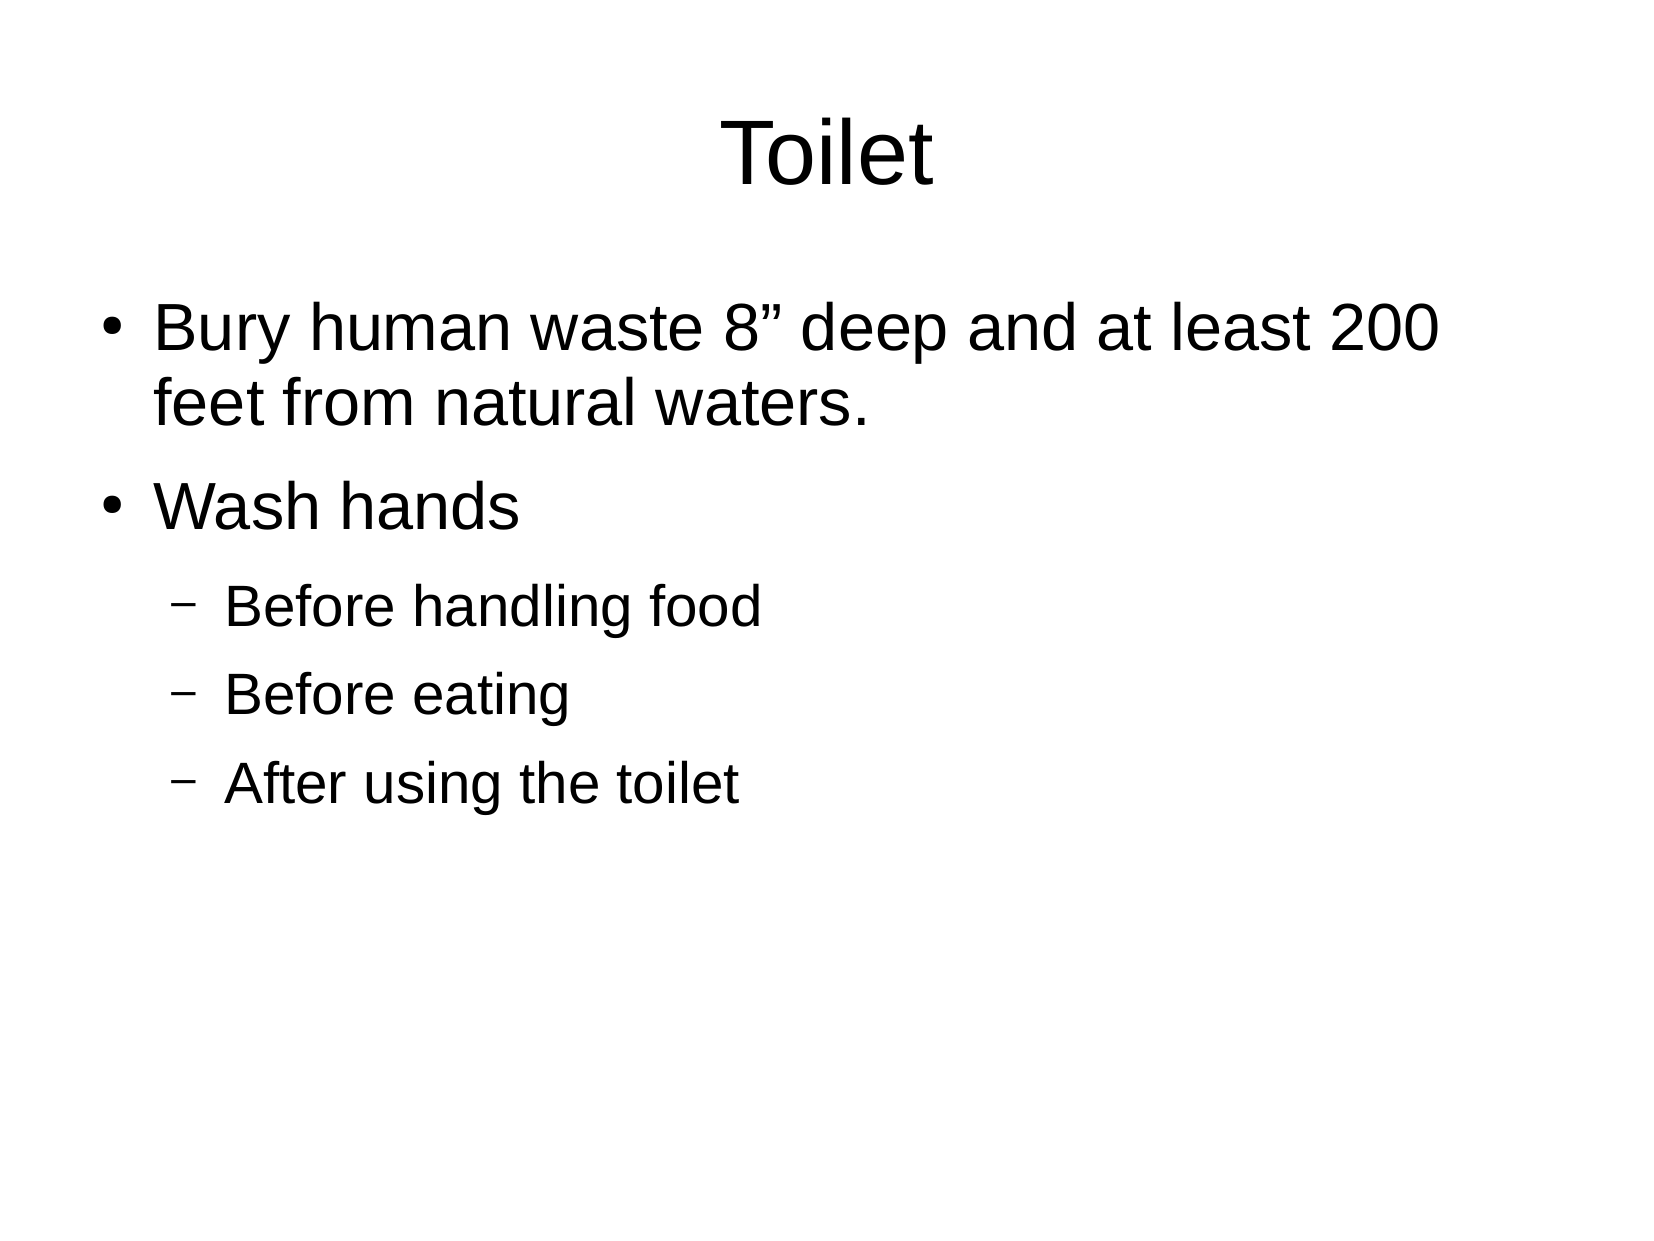

# Toilet
Bury human waste 8” deep and at least 200 feet from natural waters.
Wash hands
Before handling food
Before eating
After using the toilet